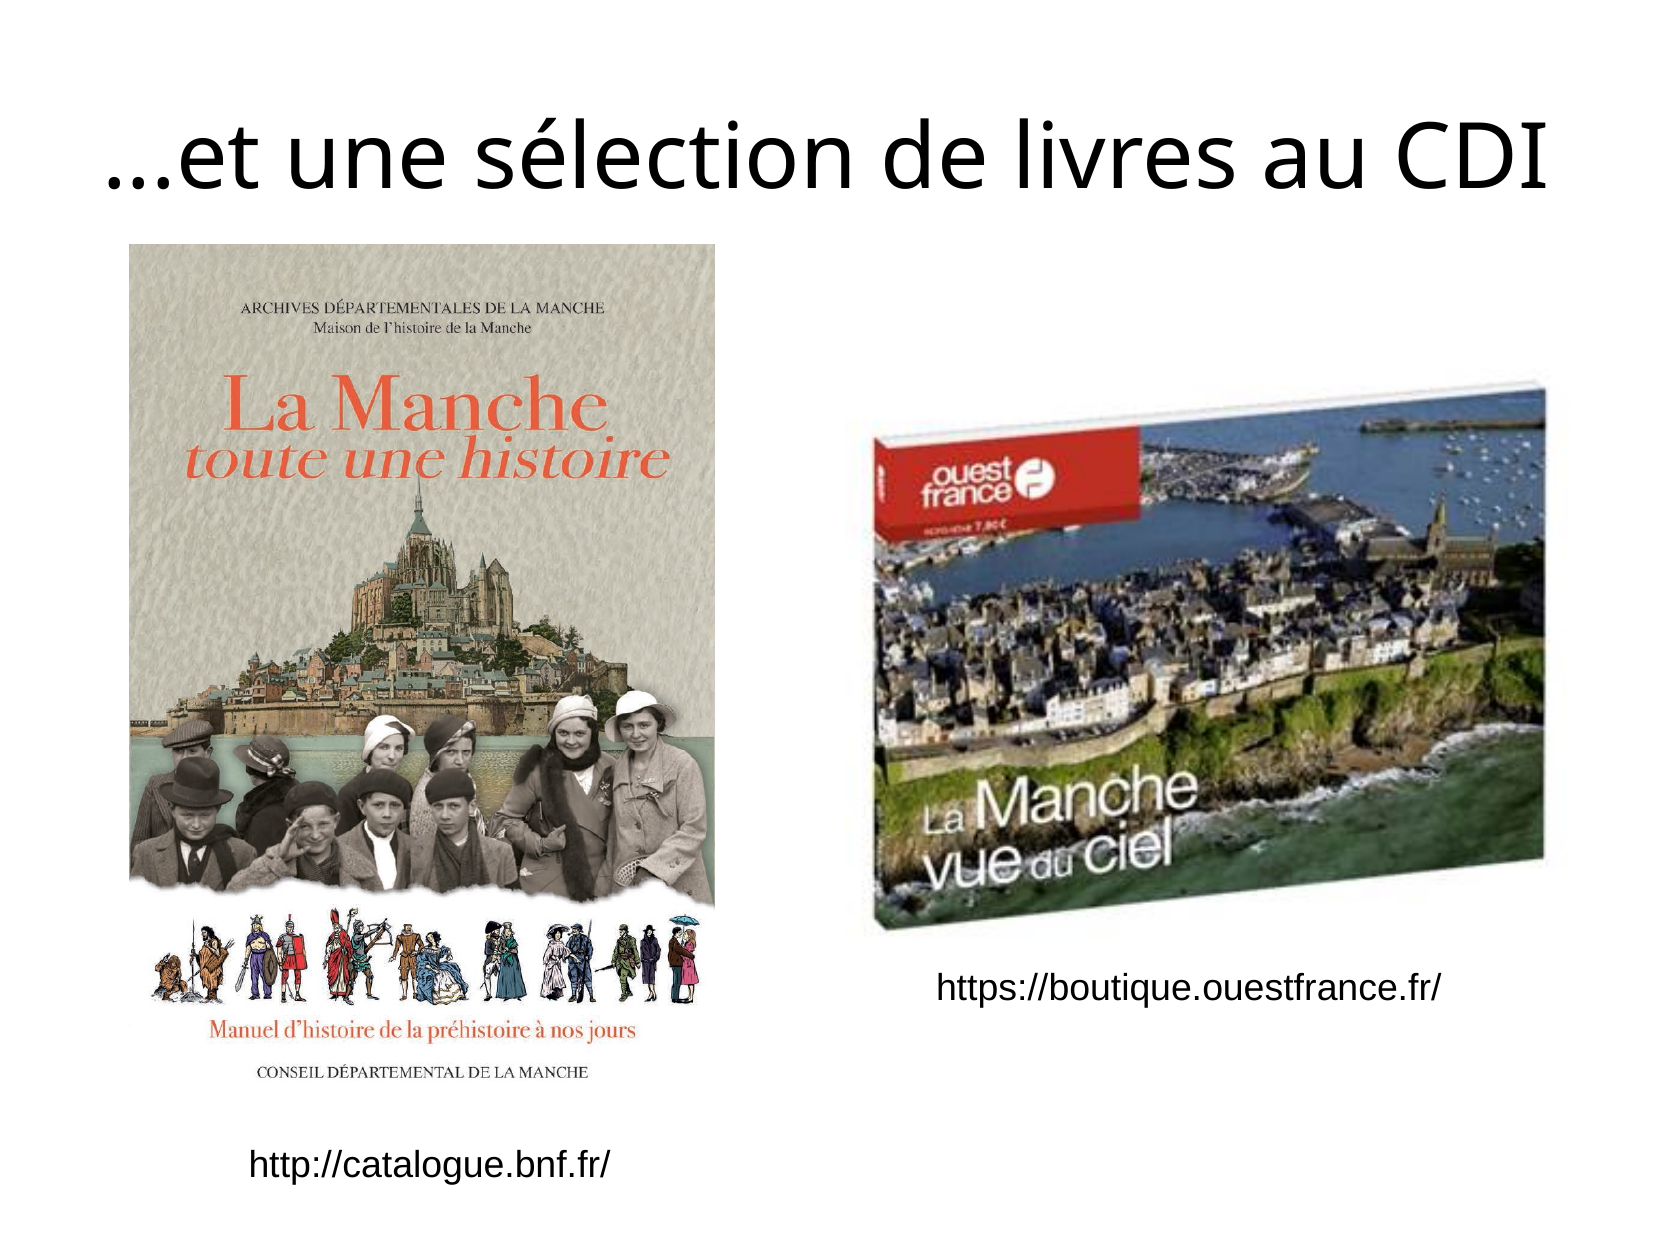

# ...et une sélection de livres au CDI
https://boutique.ouestfrance.fr/
http://catalogue.bnf.fr/